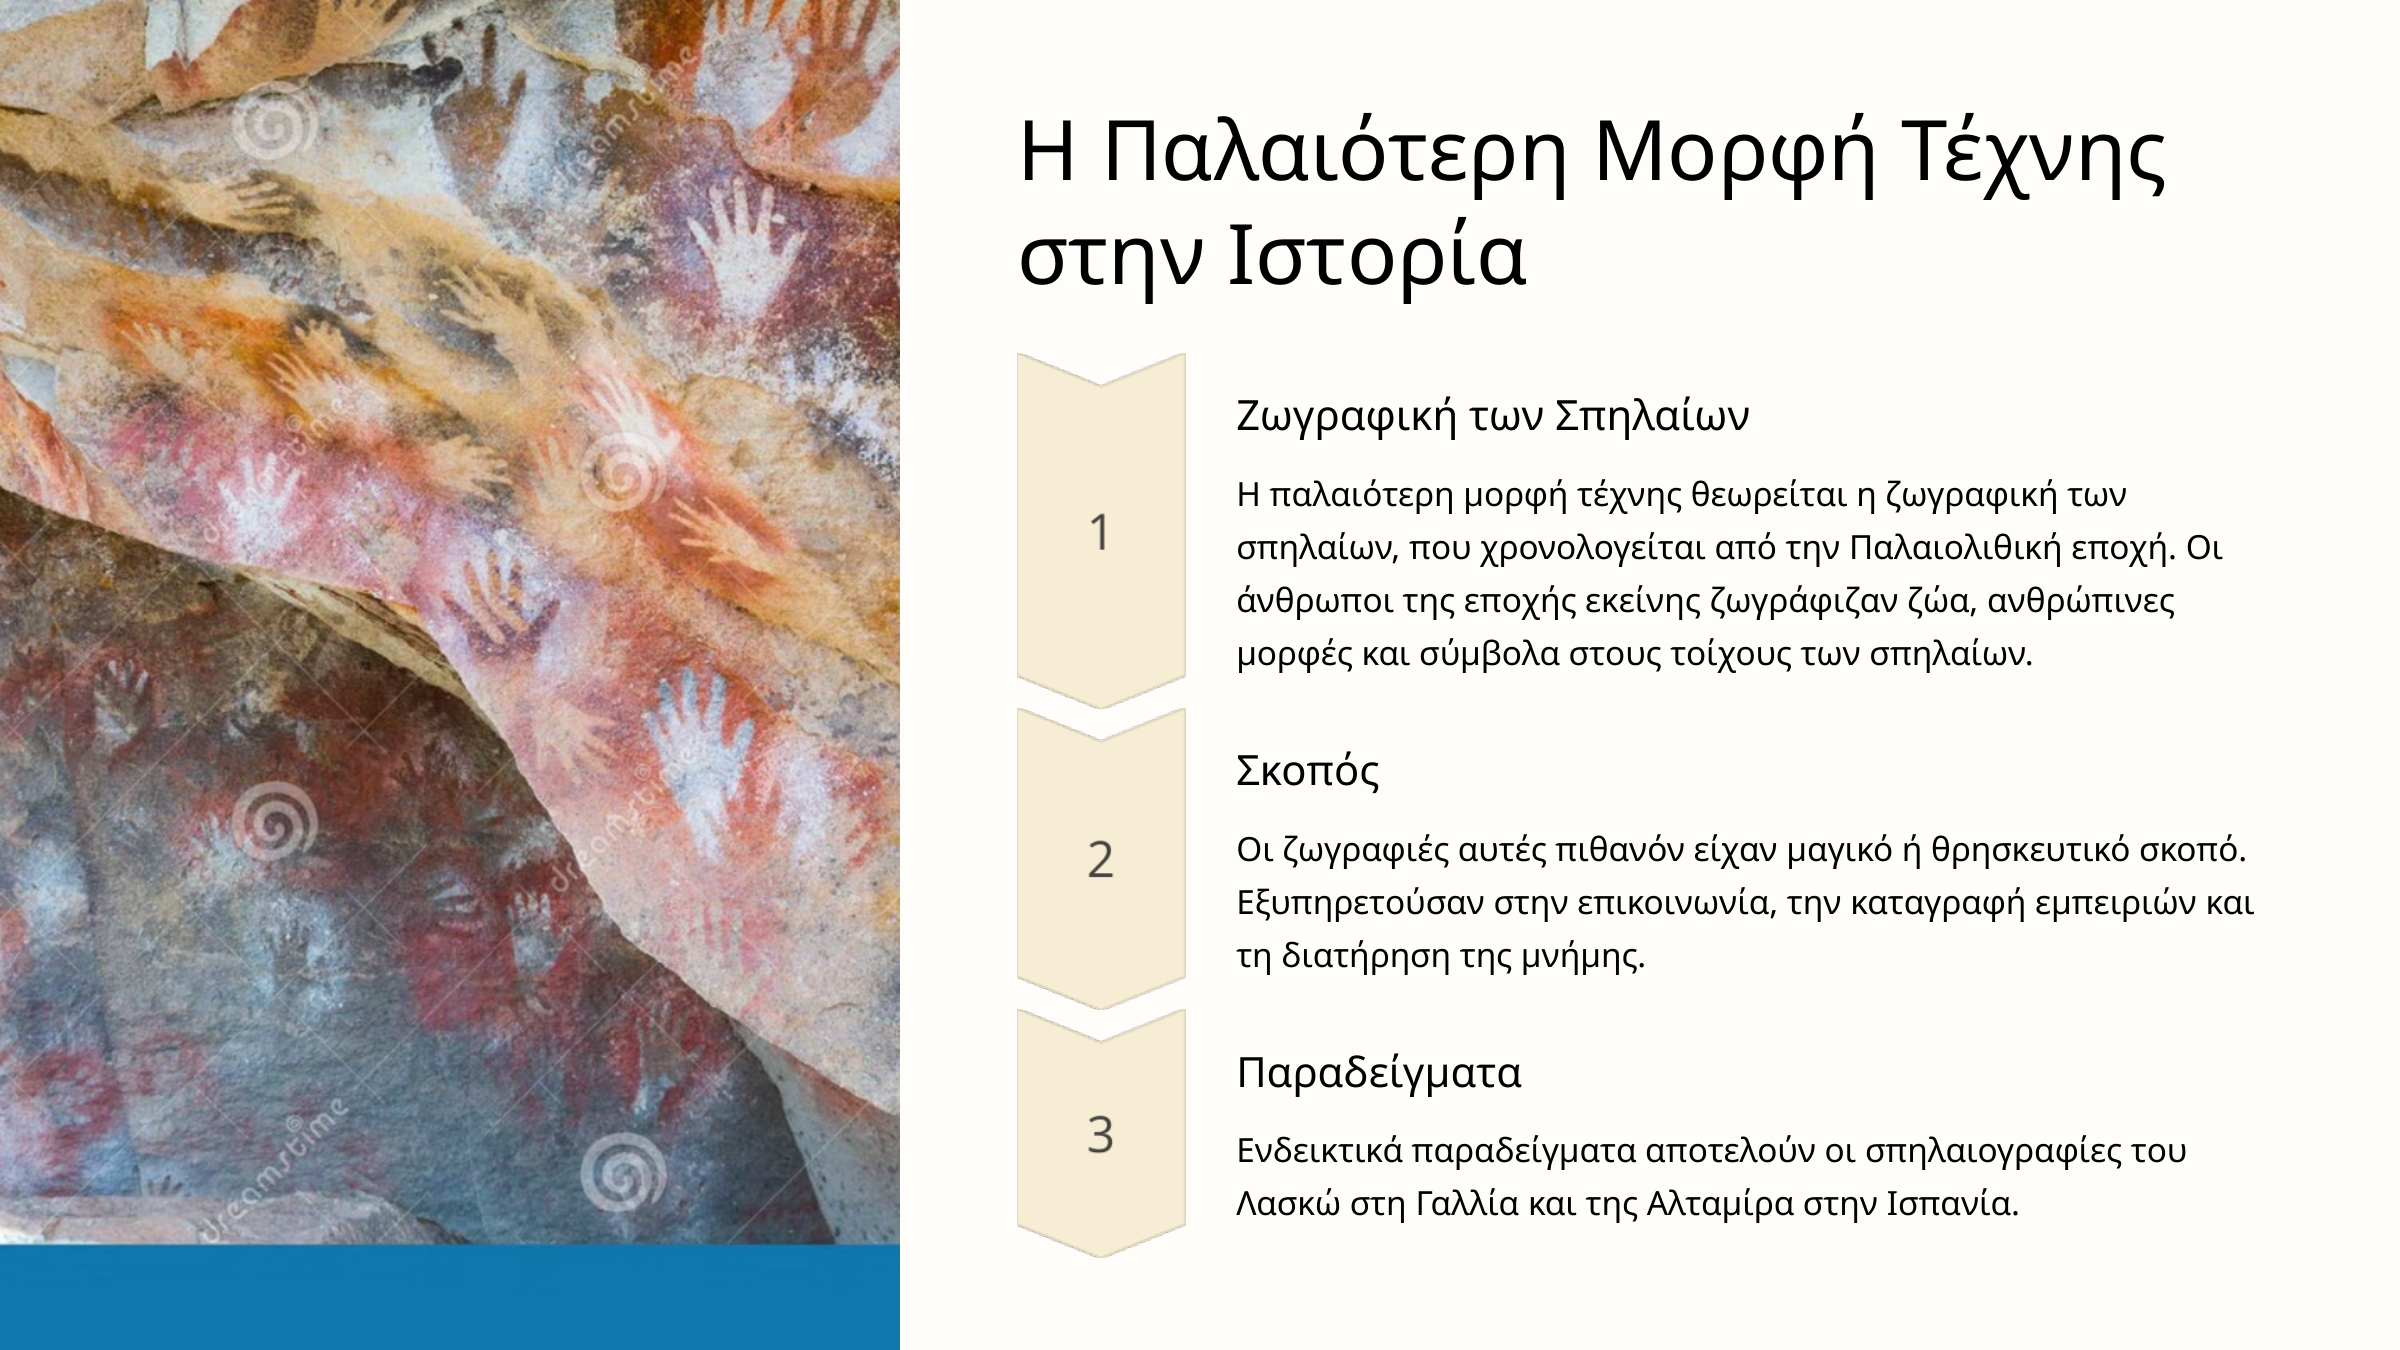

Η Παλαιότερη Μορφή Τέχνης στην Ιστορία
Ζωγραφική των Σπηλαίων
Η παλαιότερη μορφή τέχνης θεωρείται η ζωγραφική των σπηλαίων, που χρονολογείται από την Παλαιολιθική εποχή. Οι άνθρωποι της εποχής εκείνης ζωγράφιζαν ζώα, ανθρώπινες μορφές και σύμβολα στους τοίχους των σπηλαίων.
Σκοπός
Οι ζωγραφιές αυτές πιθανόν είχαν μαγικό ή θρησκευτικό σκοπό. Εξυπηρετούσαν στην επικοινωνία, την καταγραφή εμπειριών και τη διατήρηση της μνήμης.
Παραδείγματα
Ενδεικτικά παραδείγματα αποτελούν οι σπηλαιογραφίες του Λασκώ στη Γαλλία και της Αλταμίρα στην Ισπανία.